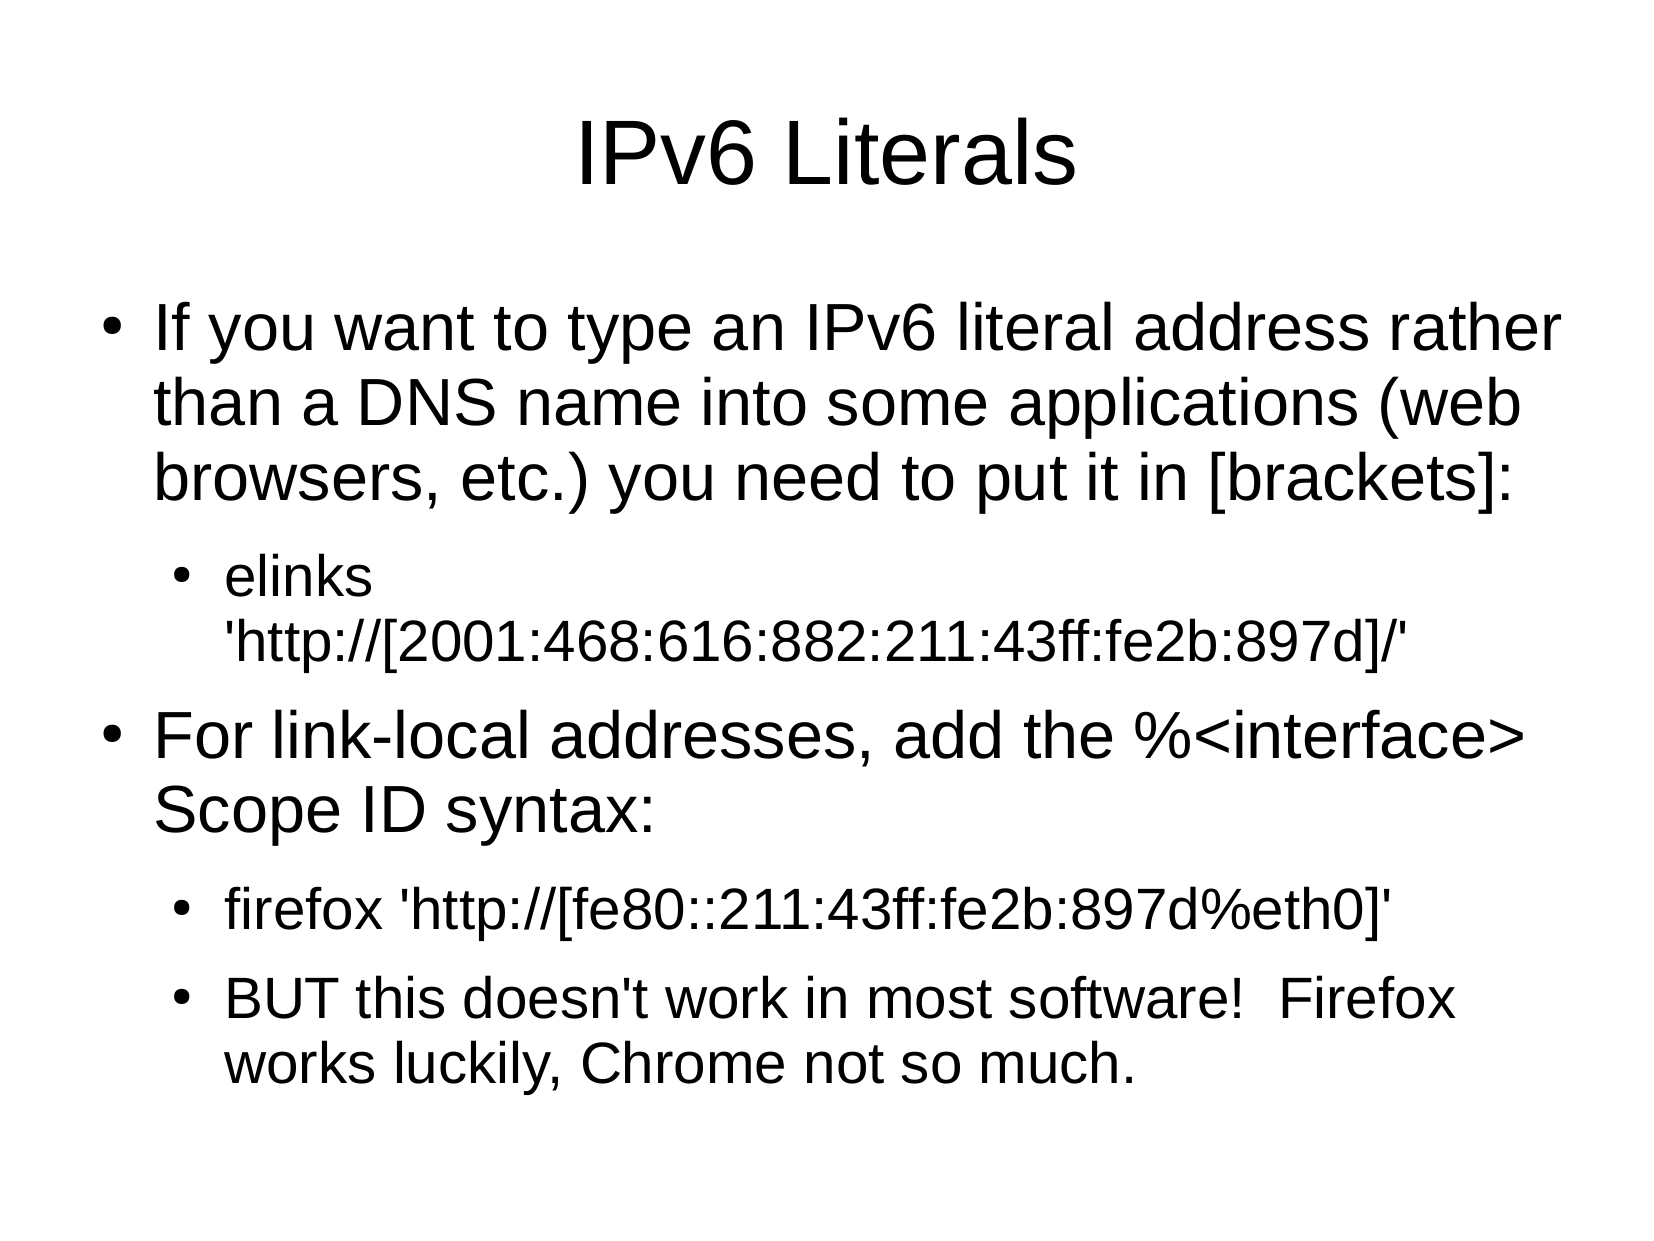

# IPv6 Literals
If you want to type an IPv6 literal address rather than a DNS name into some applications (web browsers, etc.) you need to put it in [brackets]:
elinks 'http://[2001:468:616:882:211:43ff:fe2b:897d]/'
For link-local addresses, add the %<interface> Scope ID syntax:
firefox 'http://[fe80::211:43ff:fe2b:897d%eth0]'
BUT this doesn't work in most software! Firefox works luckily, Chrome not so much.